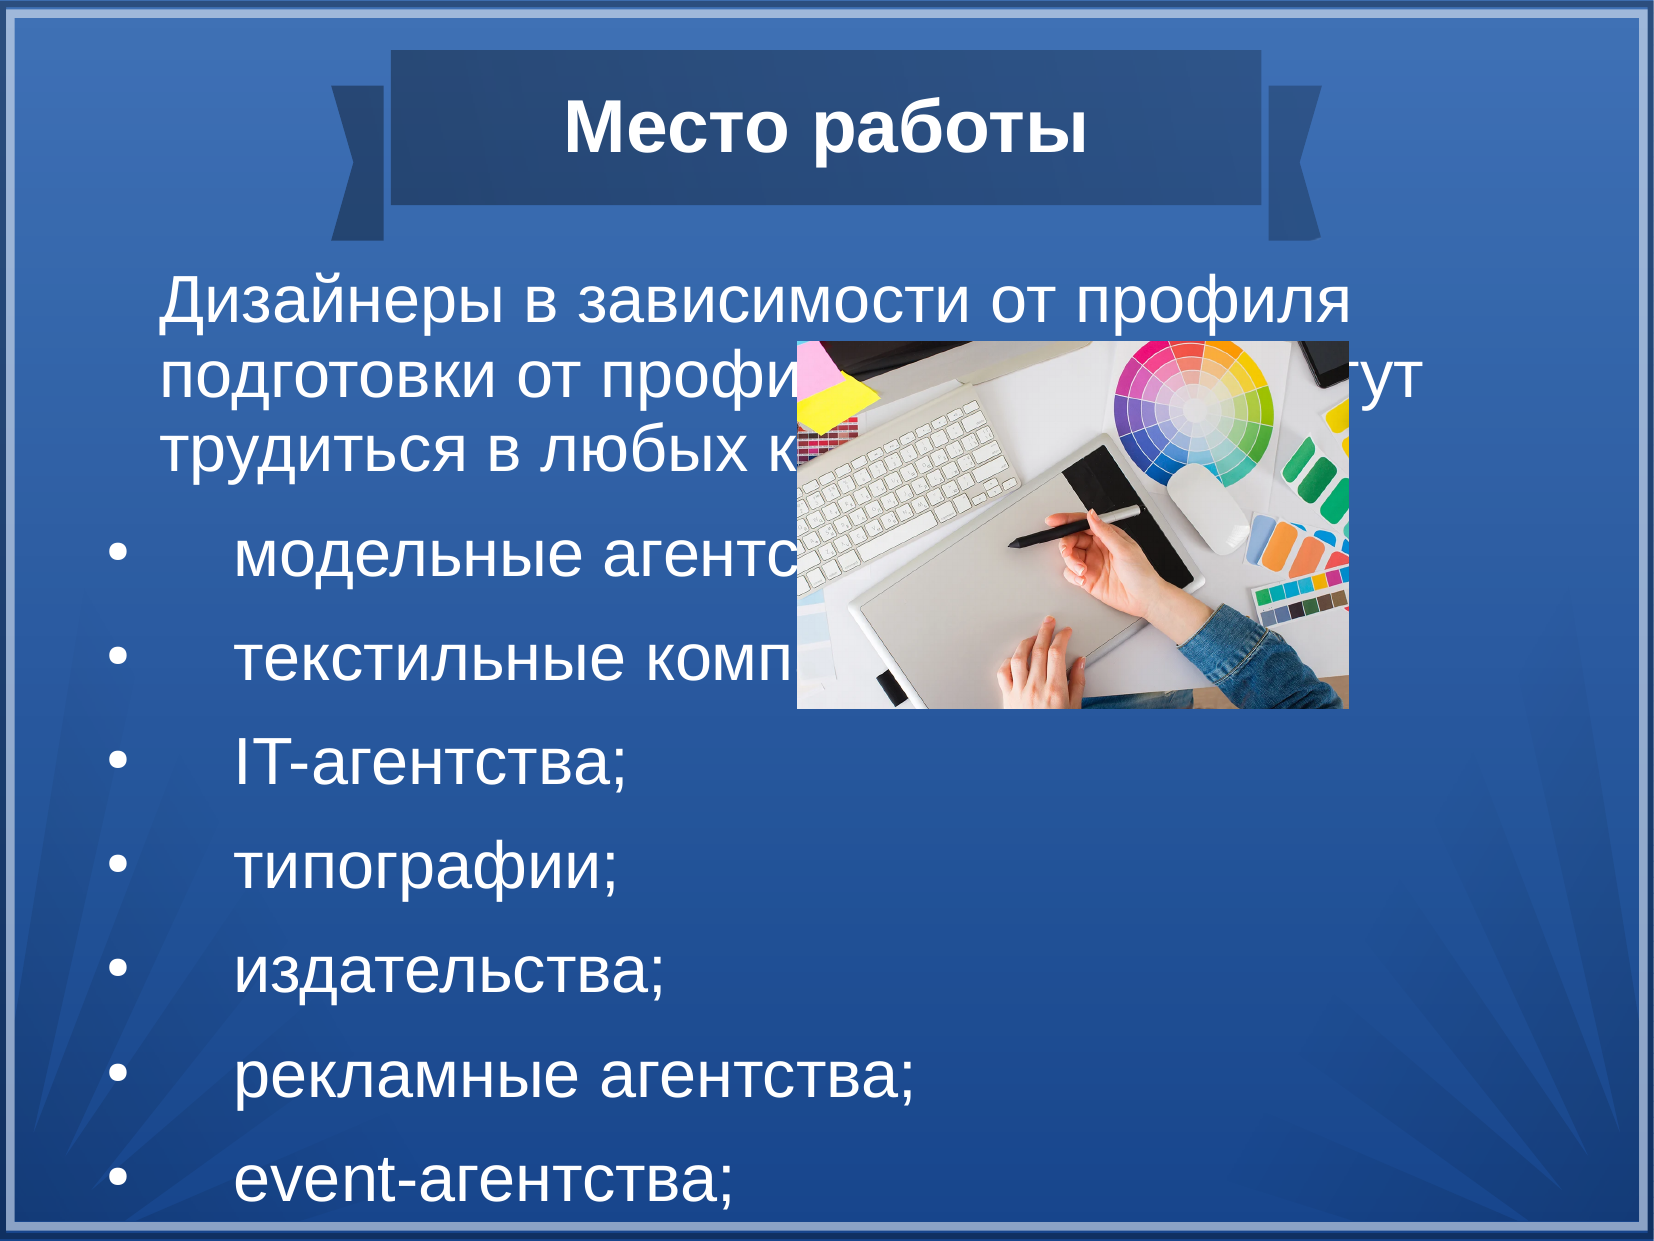

# Место работы
Дизайнеры в зависимости от профиля подготовки от профиля подготовки могут трудиться в любых компаниях:
 модельные агентства;
 текстильные компании;
 IT-агентства;
 типографии;
 издательства;
 рекламные агентства;
 event-агентства;
 проектные организации и многие другие.
Некоторые дизайнеры открывают собственные компании, а также создают бренды и торговые марки. Нередко они взаимодействуют с частными заказчиками, работая над проектами, имеющими разную специфику. Молодой дизайнер должен позаботиться о создании хорошего портфолио, которое определит его дальнейшую карьеру.